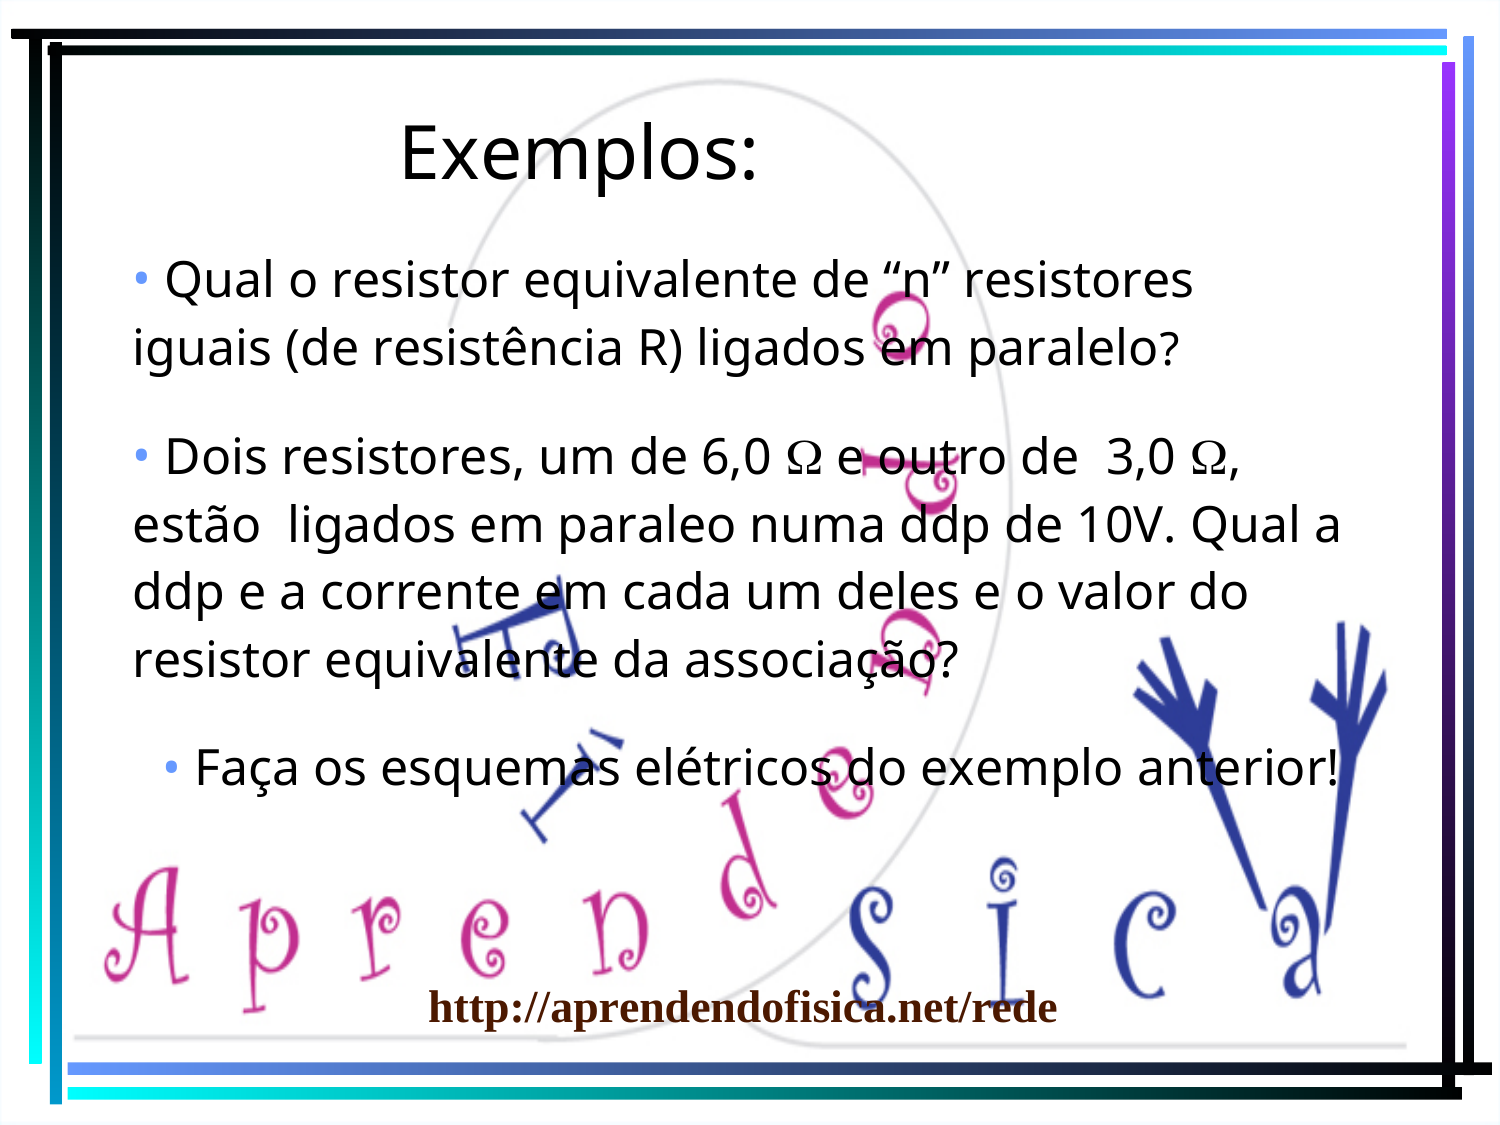

# Exemplos:
 Qual o resistor equivalente de “n” resistores iguais (de resistência R) ligados em paralelo?
 Dois resistores, um de 6,0 Ω e outro de 3,0 Ω, estão ligados em paraleo numa ddp de 10V. Qual a ddp e a corrente em cada um deles e o valor do resistor equivalente da associação?
 Faça os esquemas elétricos do exemplo anterior!
http://aprendendofisica.net/rede